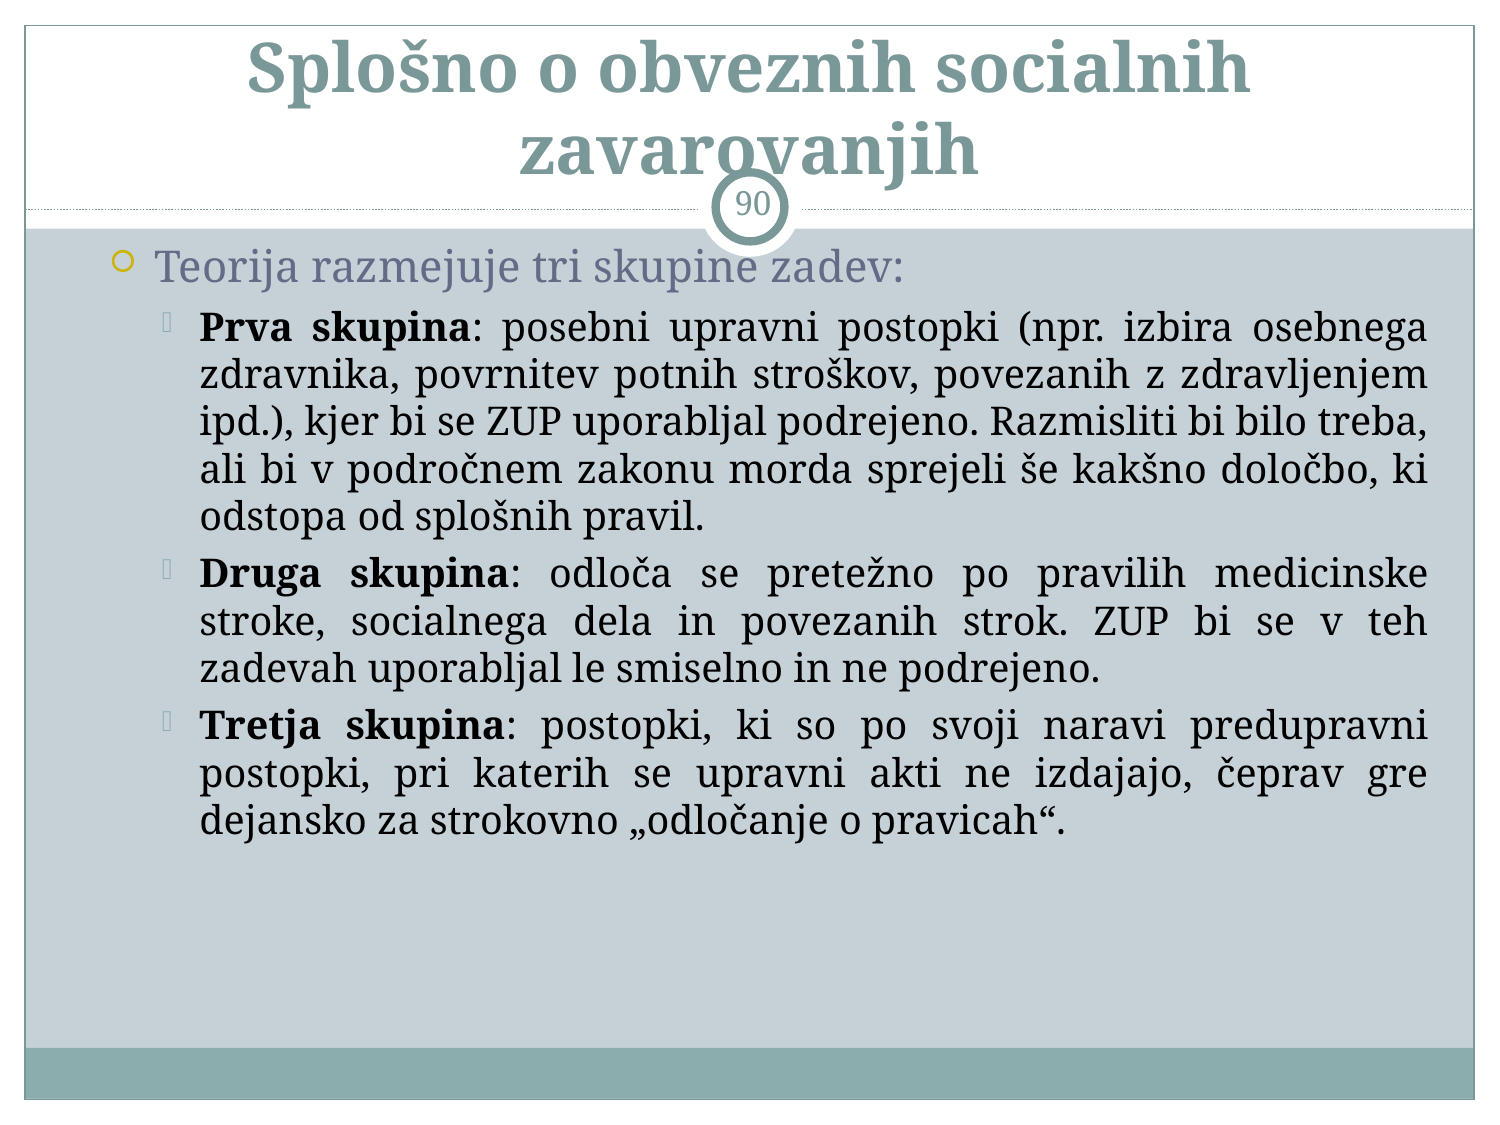

# Splošno o obveznih socialnih zavarovanjih
Teorija razmejuje tri skupine zadev:
Prva skupina: posebni upravni postopki (npr. izbira osebnega zdravnika, povrnitev potnih stroškov, povezanih z zdravljenjem ipd.), kjer bi se ZUP uporabljal podrejeno. Razmisliti bi bilo treba, ali bi v področnem zakonu morda sprejeli še kakšno določbo, ki odstopa od splošnih pravil.
Druga skupina: odloča se pretežno po pravilih medicinske stroke, socialnega dela in povezanih strok. ZUP bi se v teh zadevah uporabljal le smiselno in ne podrejeno.
Tretja skupina: postopki, ki so po svoji naravi predupravni postopki, pri katerih se upravni akti ne izdajajo, čeprav gre dejansko za strokovno „odločanje o pravicah“.